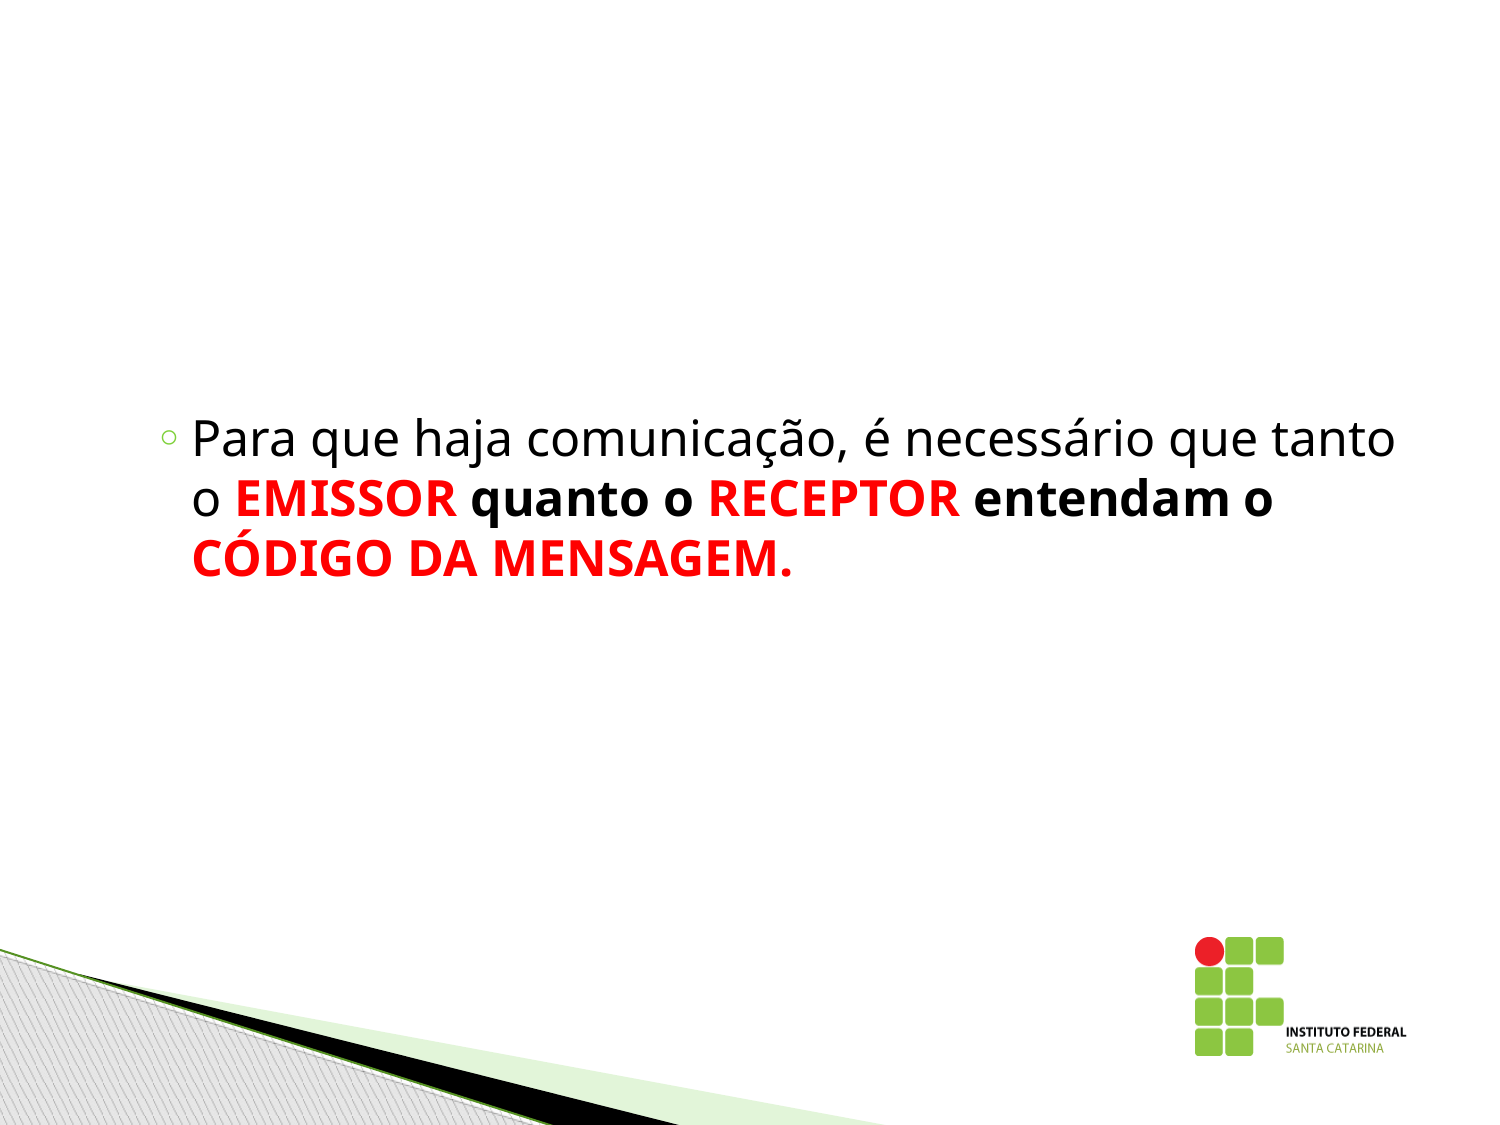

# Para que haja comunicação, é necessário que tanto o EMISSOR quanto o RECEPTOR entendam o CÓDIGO DA MENSAGEM.